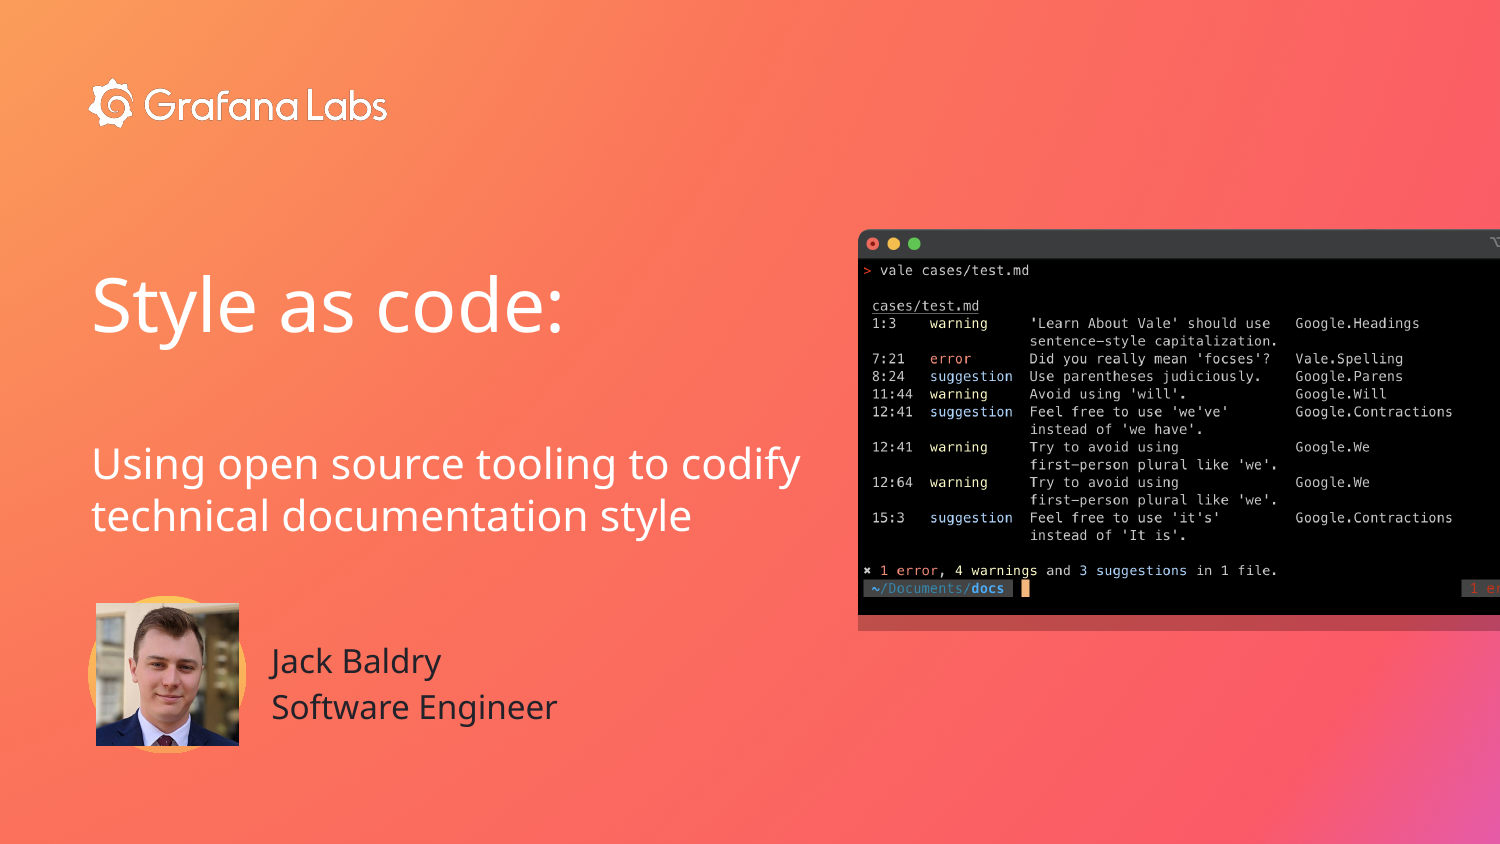

# Style as code: Using open source tooling to codify technical documentation style
Jack Baldry
Software Engineer